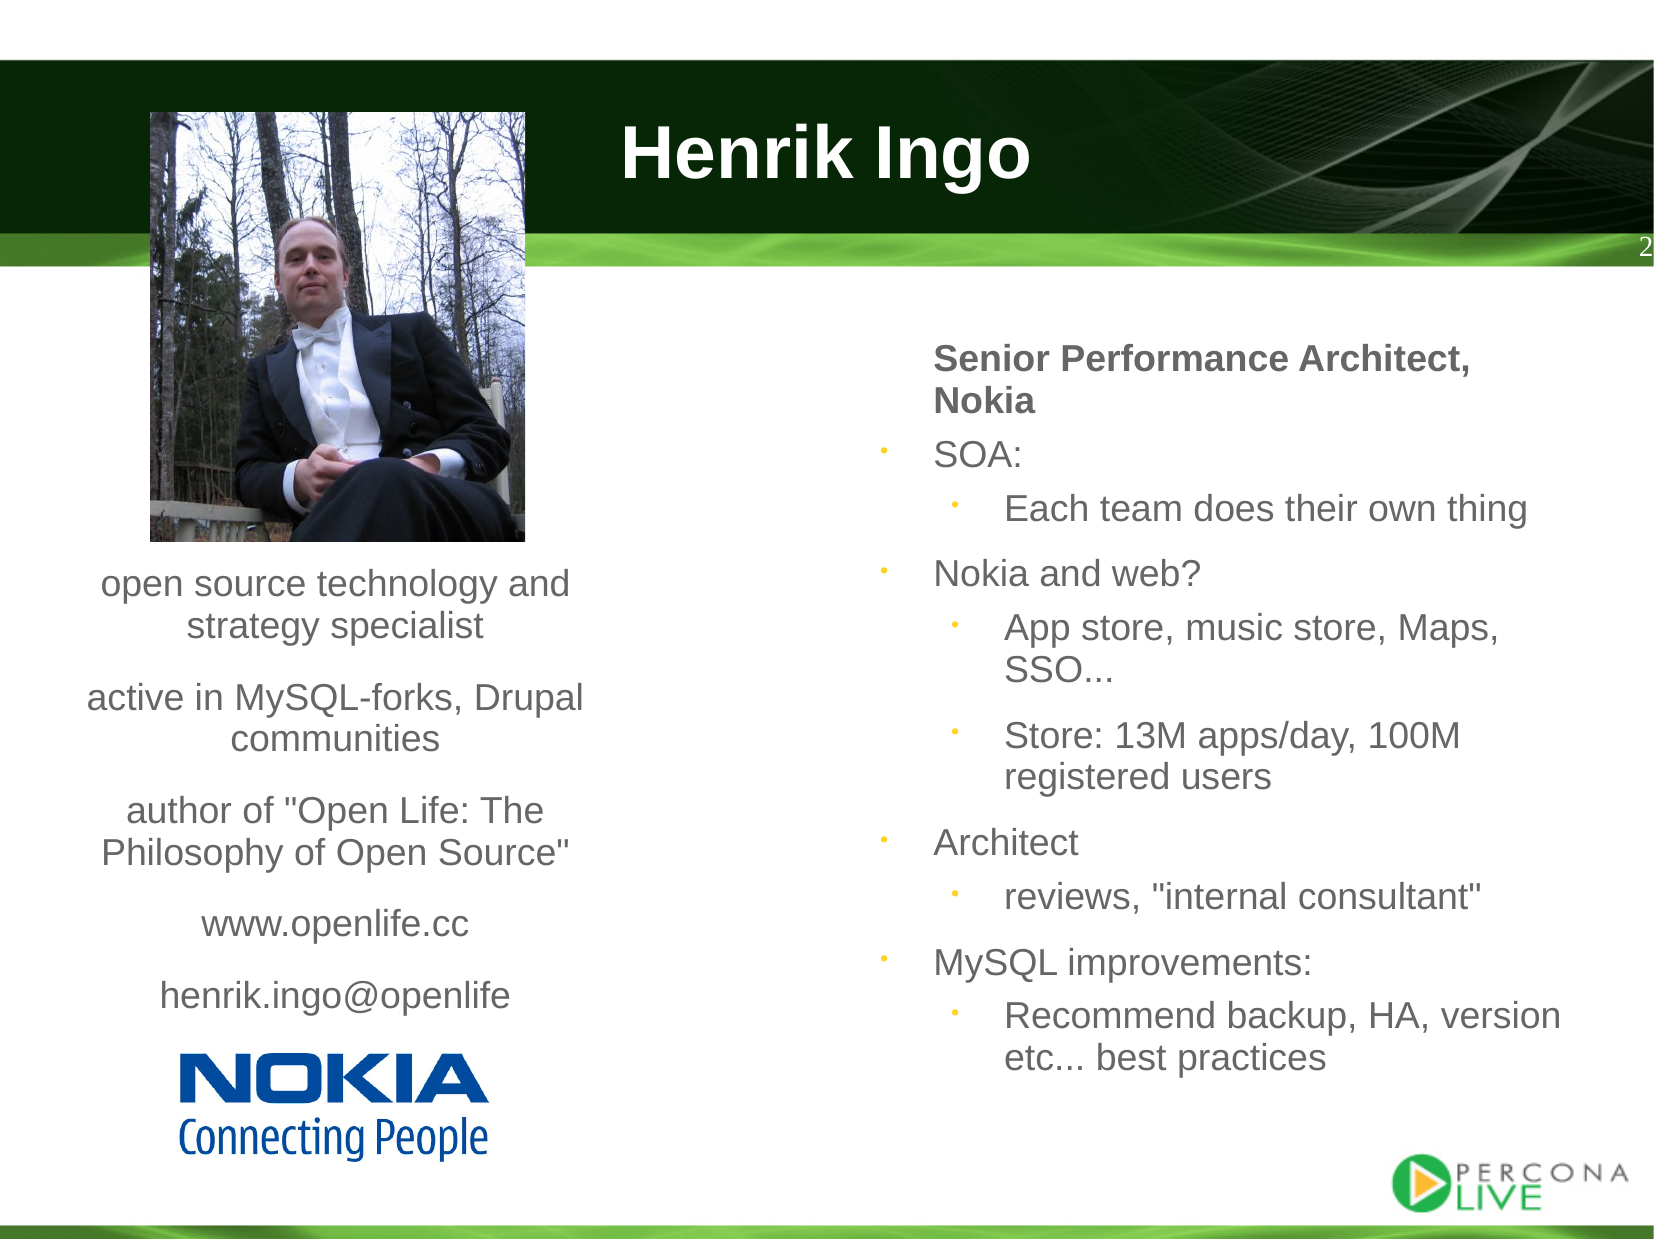

# Henrik Ingo
2
Senior Performance Architect, Nokia
SOA:
Each team does their own thing
Nokia and web?
App store, music store, Maps, SSO...
Store: 13M apps/day, 100M registered users
Architect
reviews, "internal consultant"
MySQL improvements:
Recommend backup, HA, version etc... best practices
open source technology and strategy specialist
active in MySQL-forks, Drupal communities
author of "Open Life: The Philosophy of Open Source"
www.openlife.cc
henrik.ingo@openlife